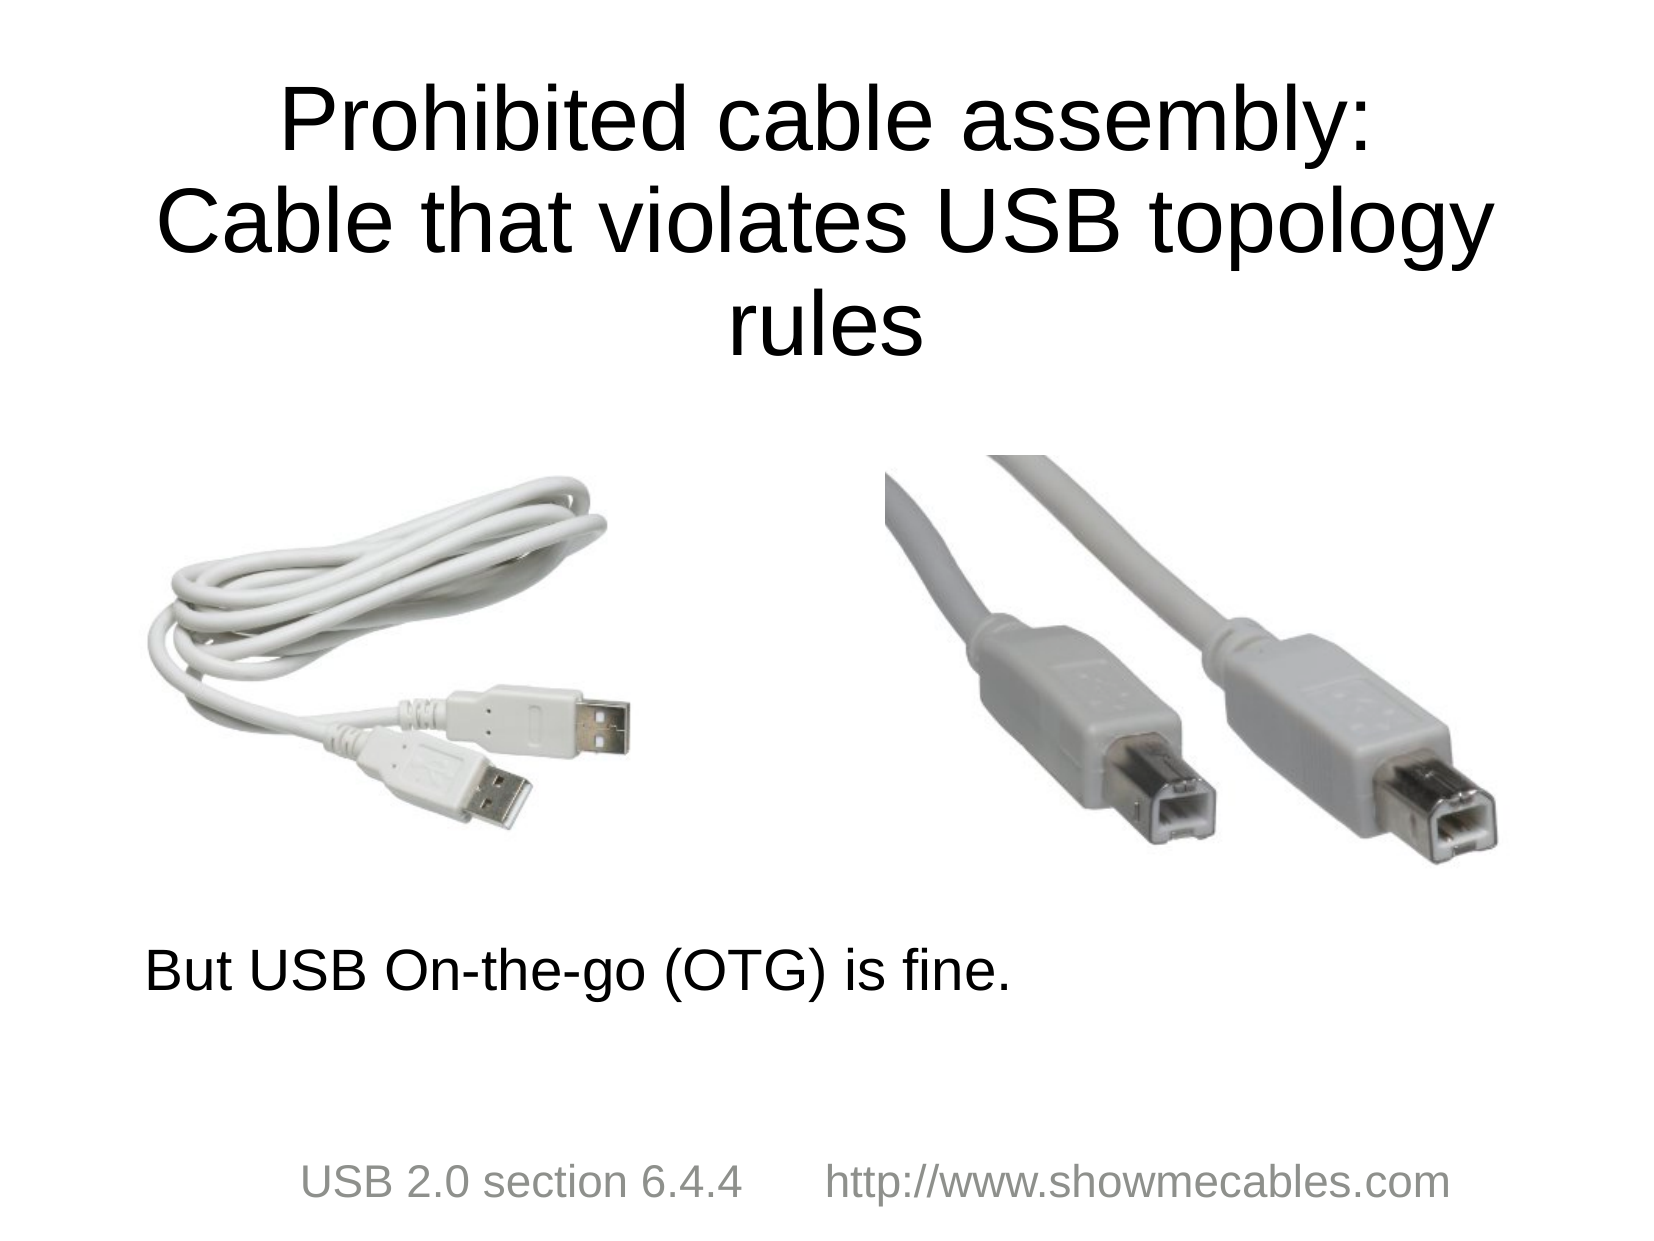

# Prohibited cable assembly: Cable that violates USB topology rules
But USB On-the-go (OTG) is fine.
USB 2.0 section 6.4.4		http://www.showmecables.com